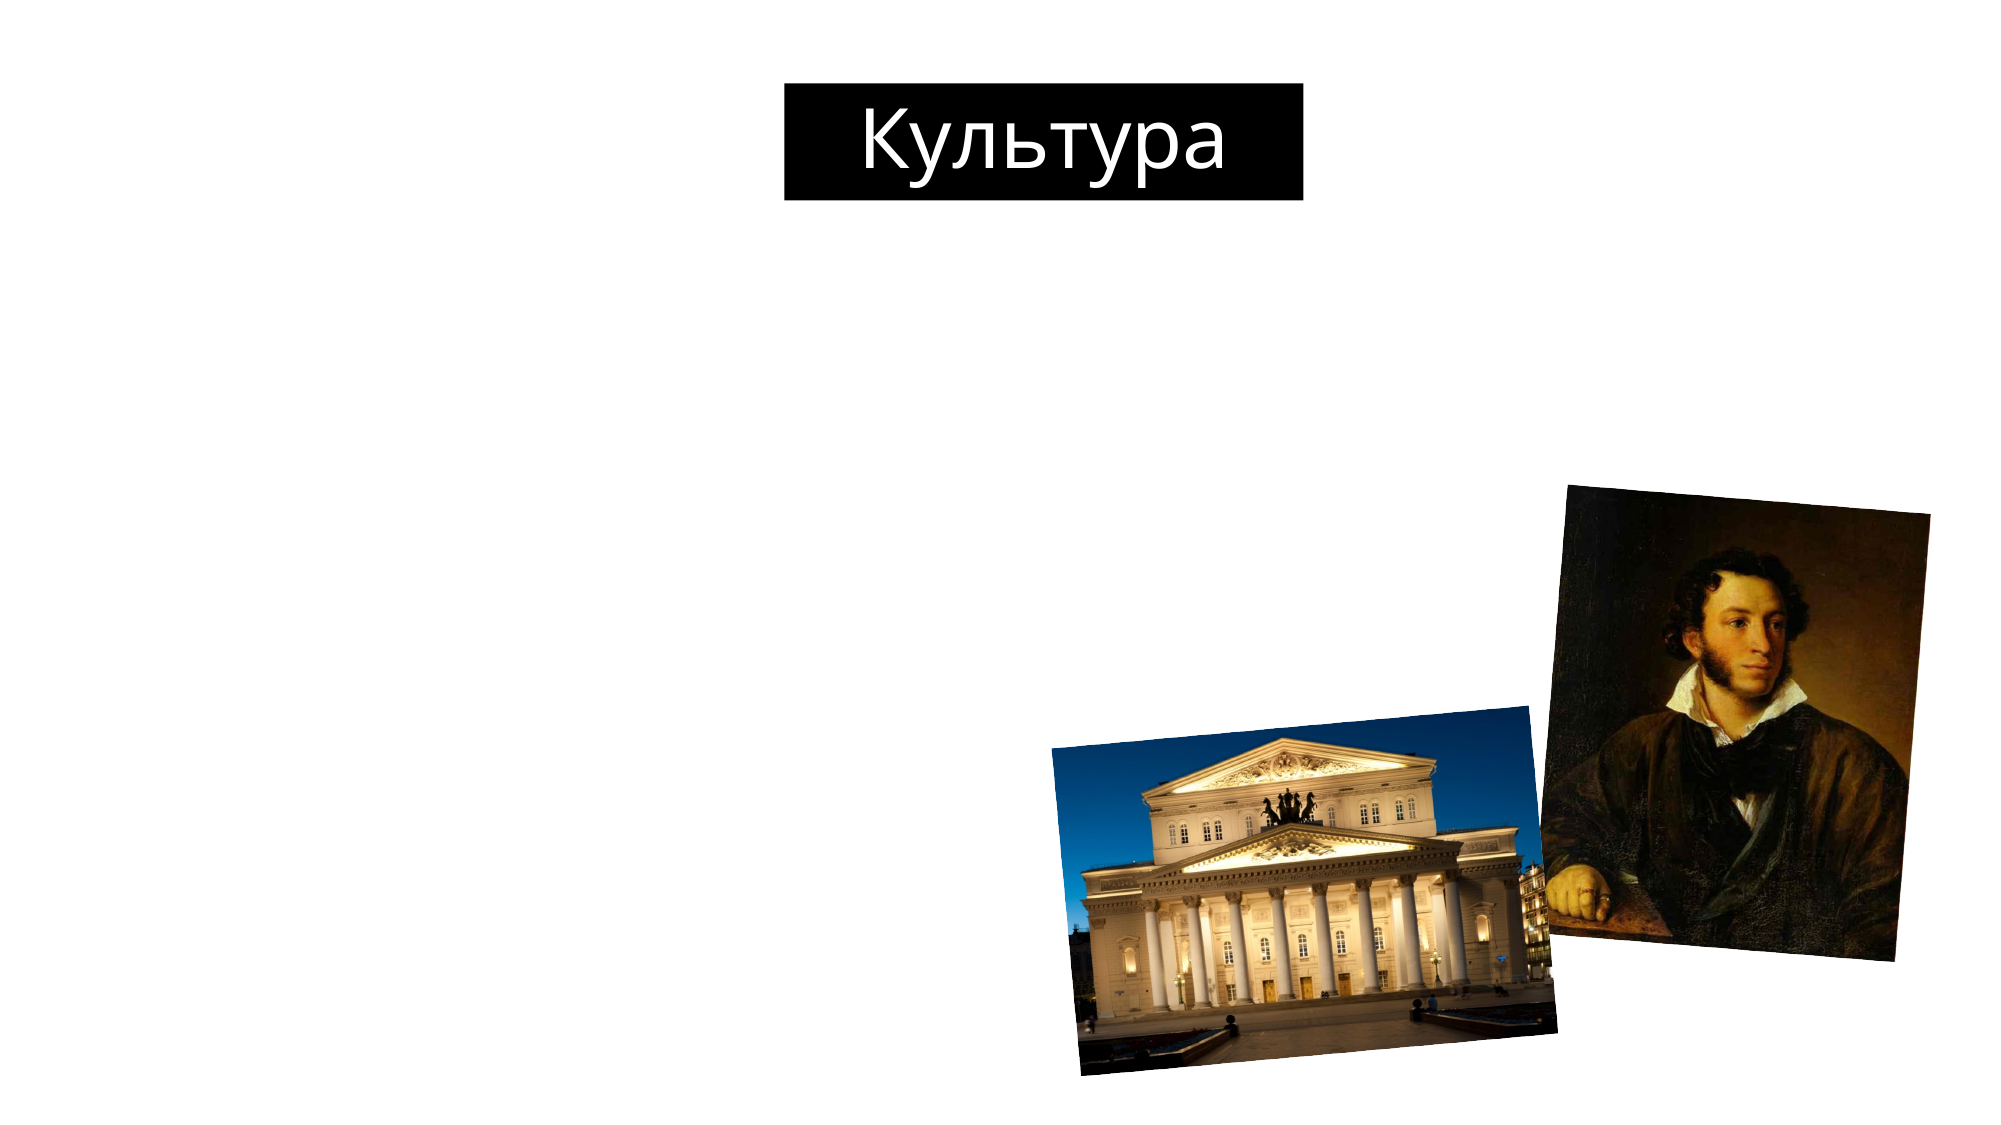

Культура
 B москве радились: Владимир Высоцкий, Борис Пастернак, Алекцандр Сергеевич Пушкин
 Большой театр, Малый театр, Театр на Таганке
 Музеи и галерии: Третьяковская галерея, Пушкинский музей изобразительных искусст, концертный зал П. И. Чайковского
Первое упоминание